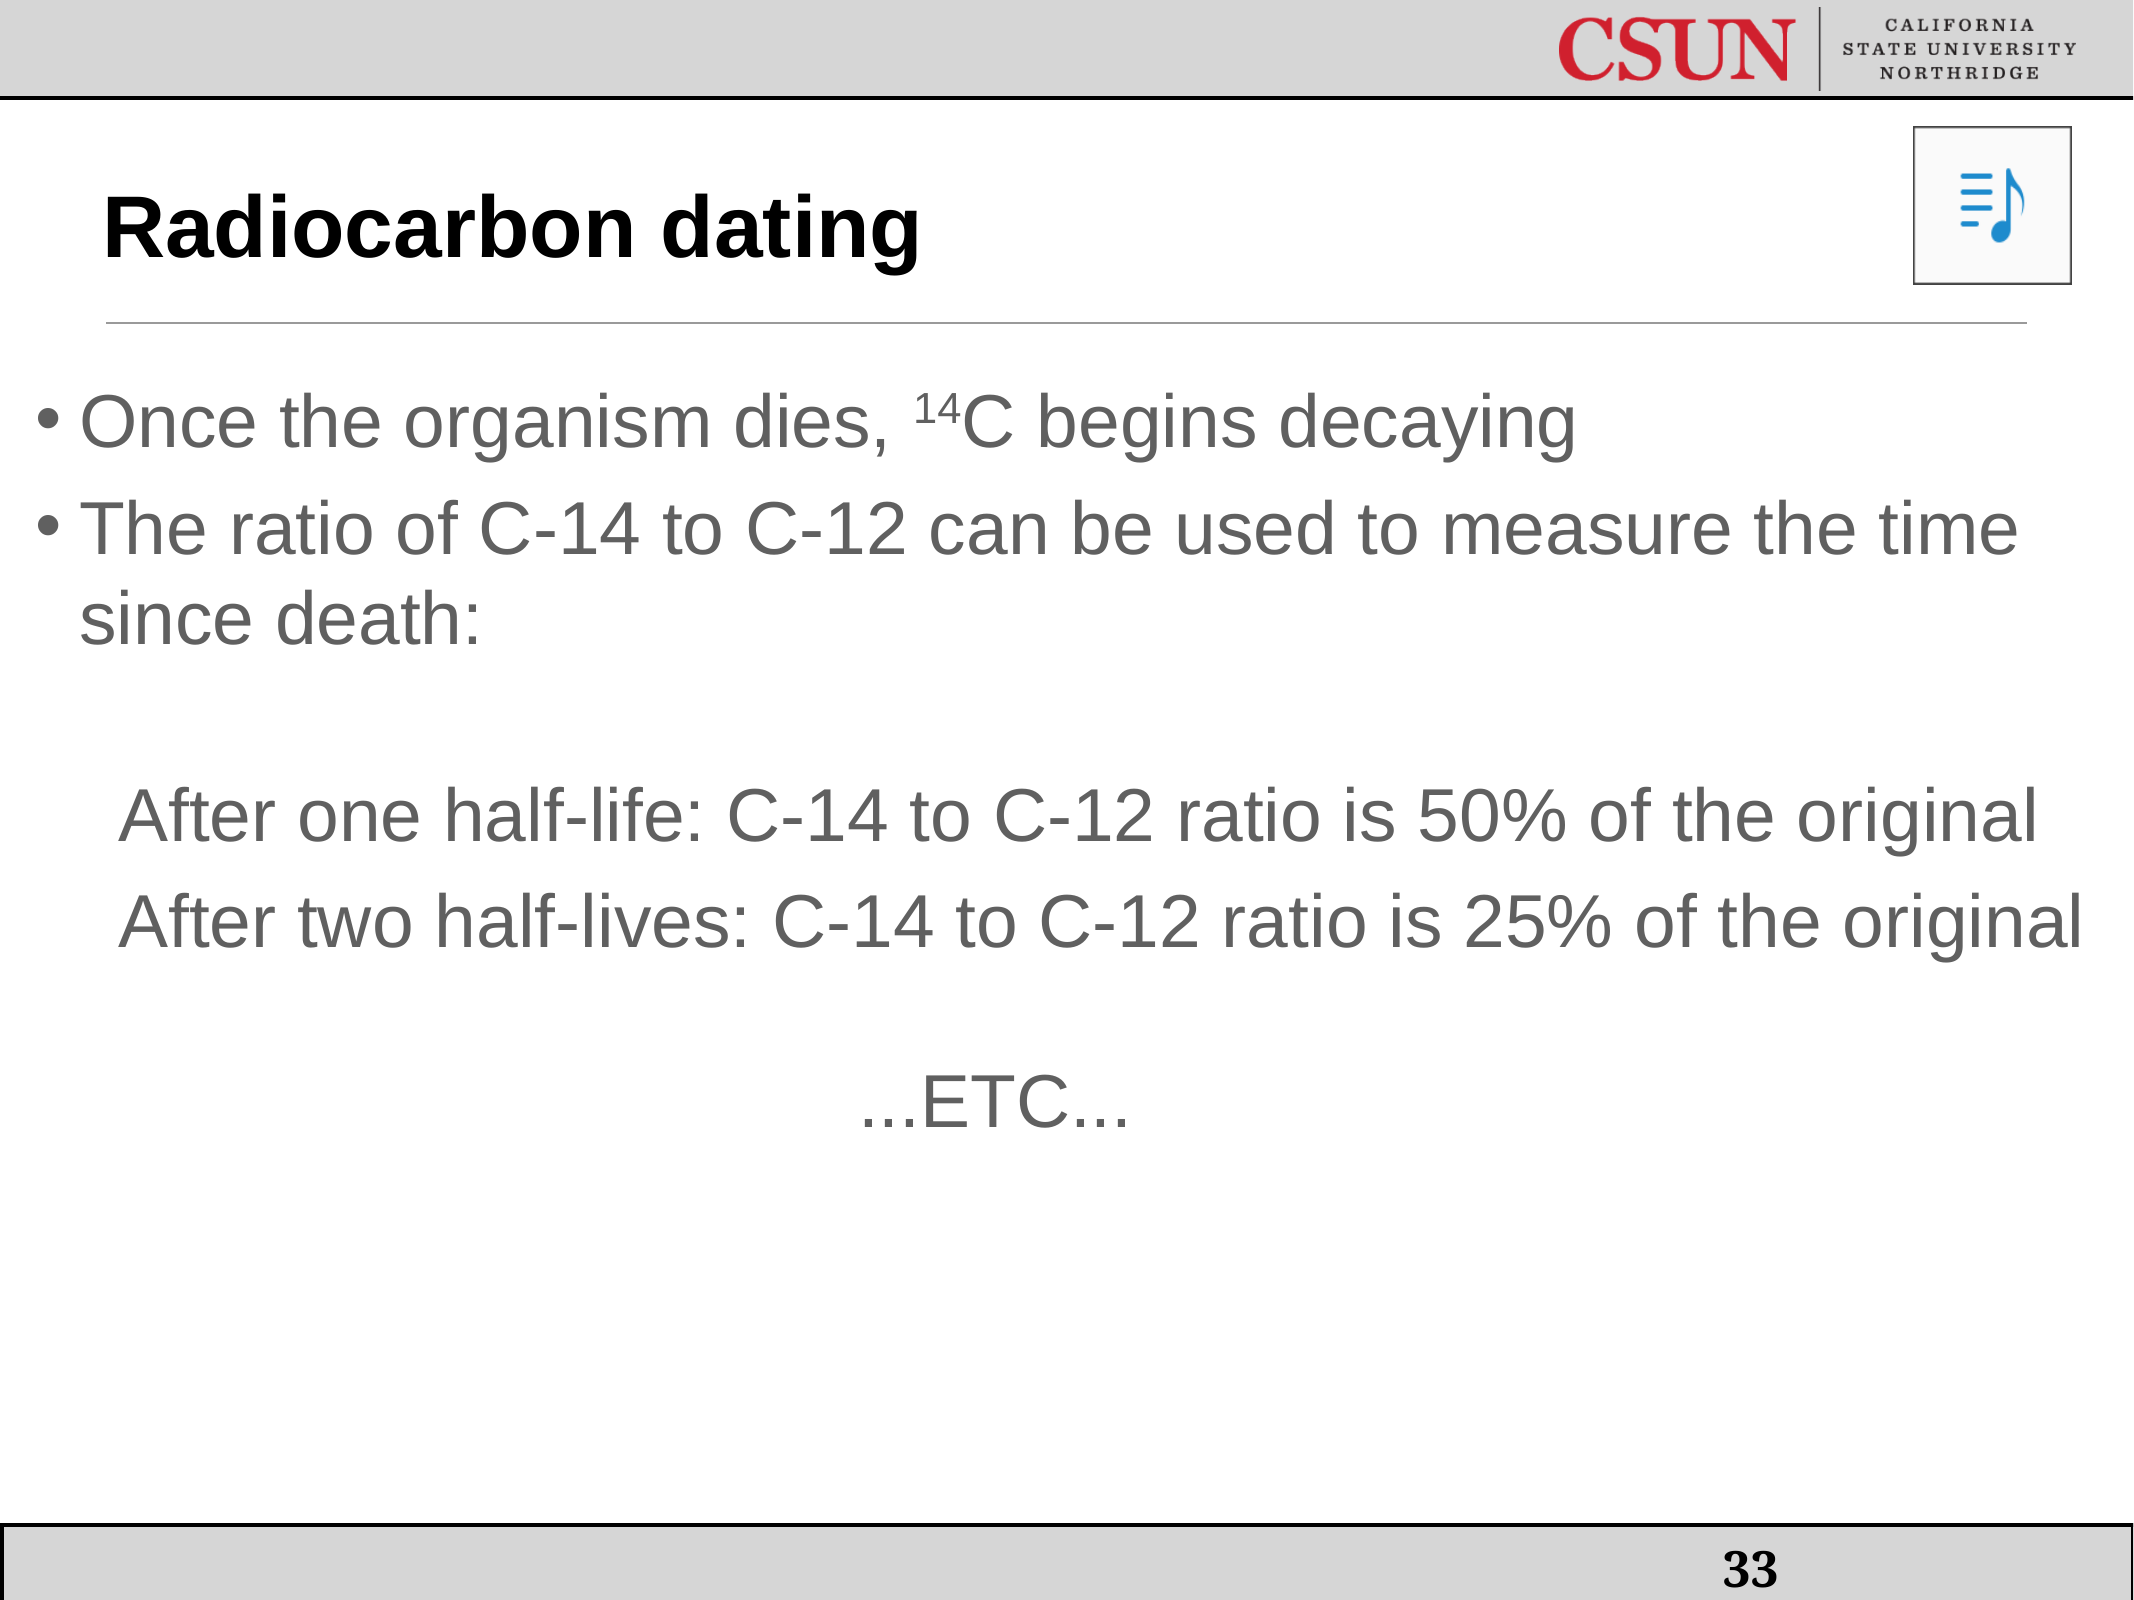

# Radiocarbon dating
Once the organism dies, 14C begins decaying
The ratio of C-14 to C-12 can be used to measure the time since death:
After one half-life: C-14 to C-12 ratio is 50% of the original
After two half-lives: C-14 to C-12 ratio is 25% of the original
 ...ETC...
33